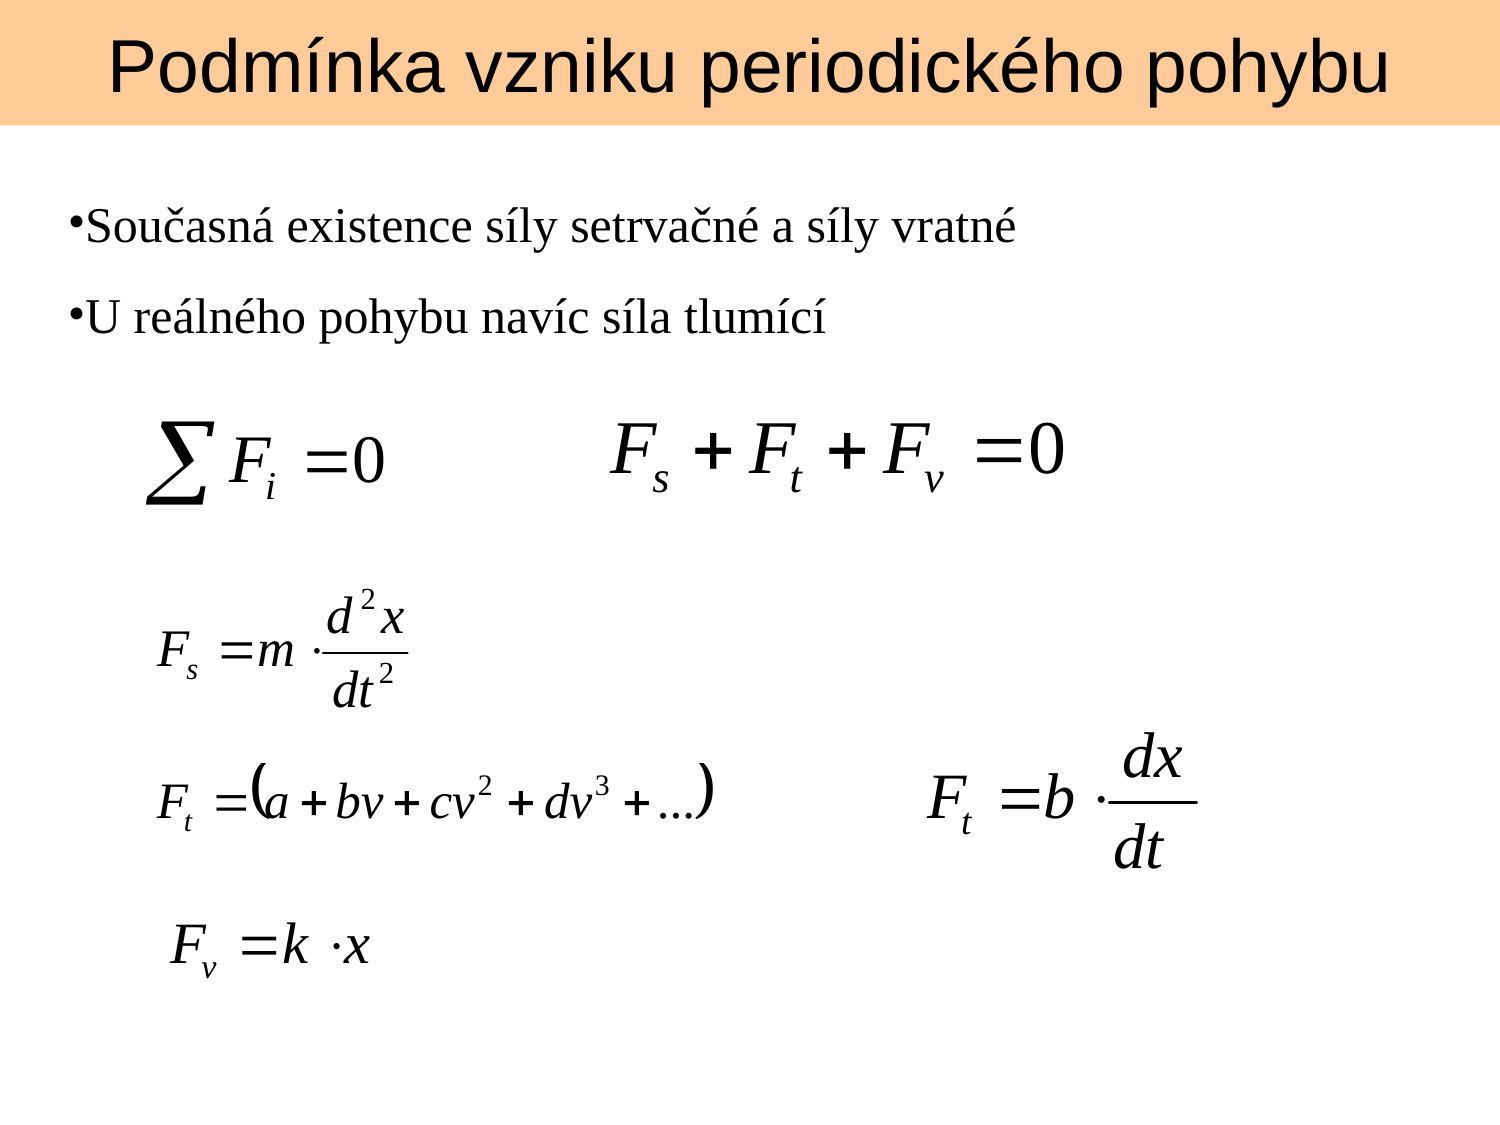

Podmínka vzniku periodického pohybu
Současná existence síly setrvačné a síly vratné
U reálného pohybu navíc síla tlumící